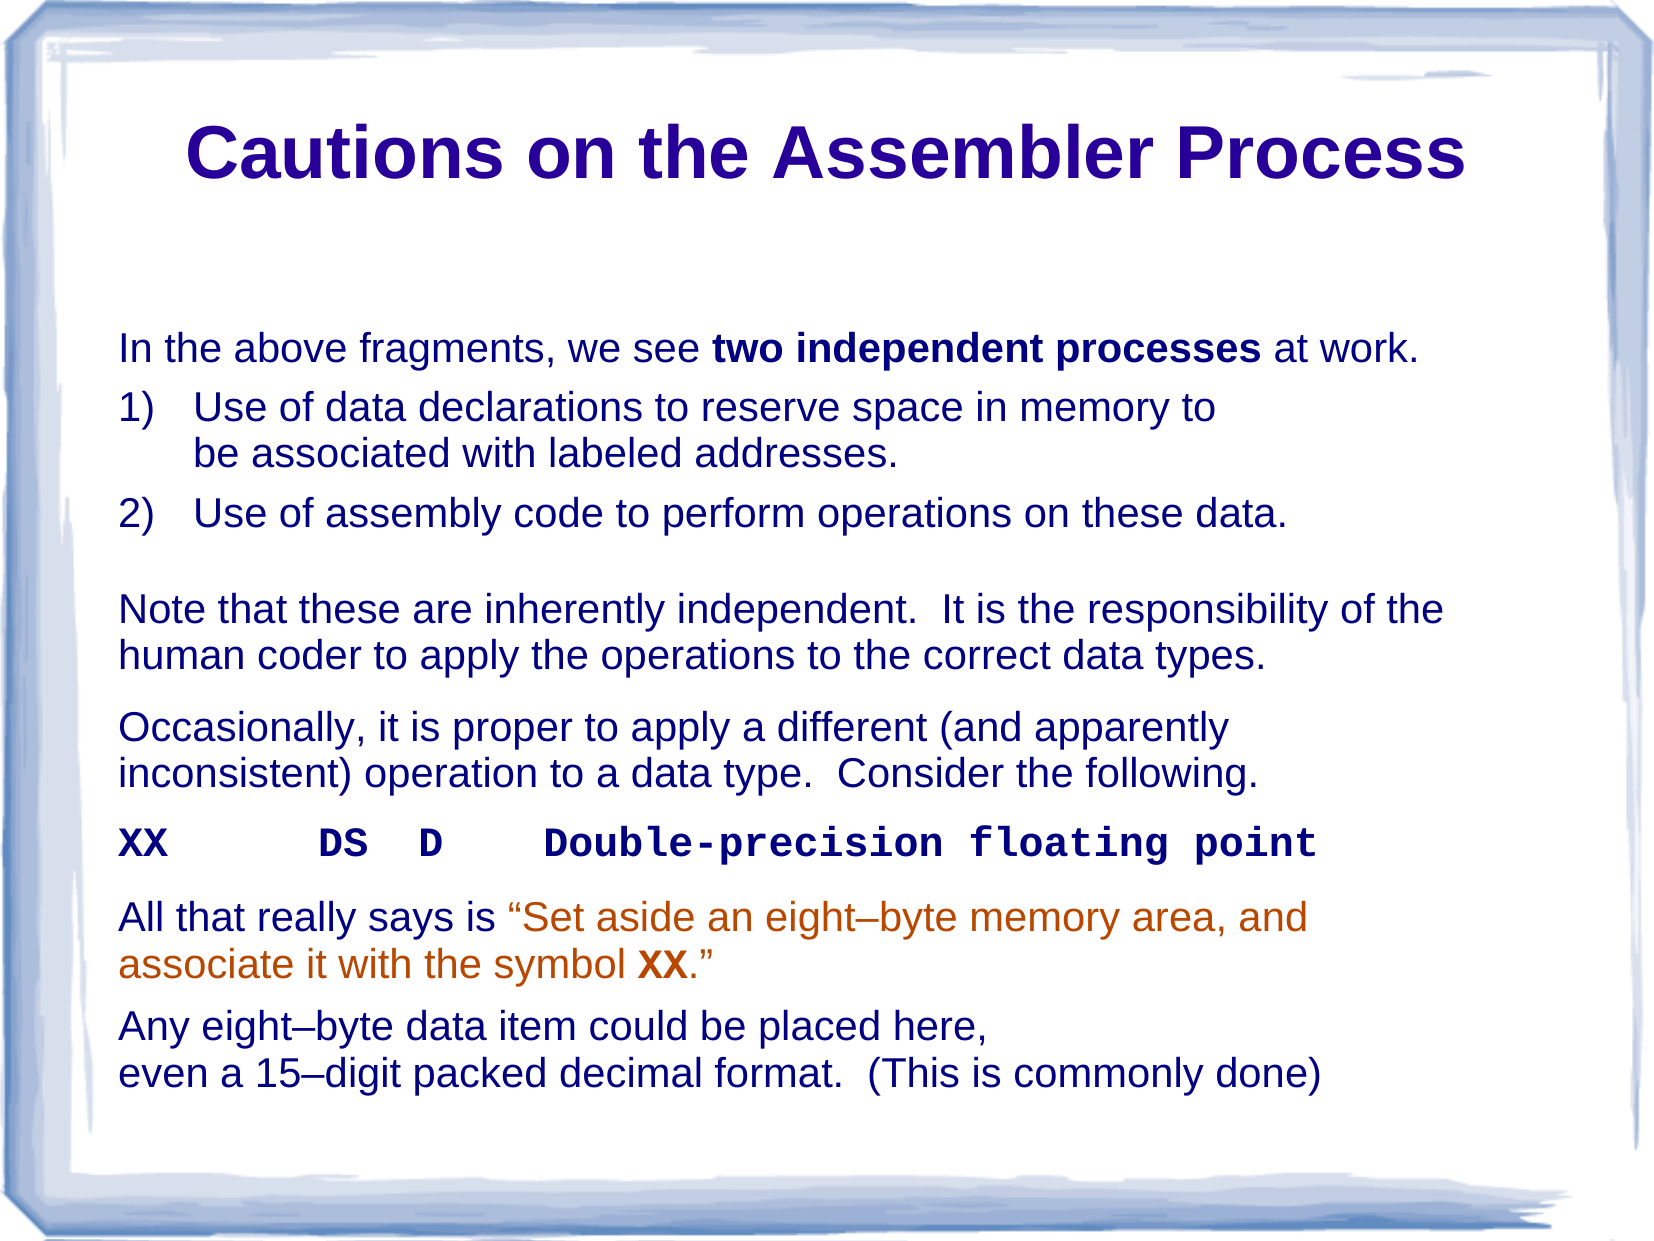

# Cautions on the Assembler Process
In the above fragments, we see two independent processes at work.
1)	Use of data declarations to reserve space in memory to
	be associated with labeled addresses.
2)	Use of assembly code to perform operations on these data.
Note that these are inherently independent. It is the responsibility of the
human coder to apply the operations to the correct data types.
Occasionally, it is proper to apply a different (and apparently
inconsistent) operation to a data type. Consider the following.
XX DS D Double-precision floating point
All that really says is “Set aside an eight–byte memory area, and
associate it with the symbol XX.”
Any eight–byte data item could be placed here,
even a 15–digit packed decimal format. (This is commonly done)